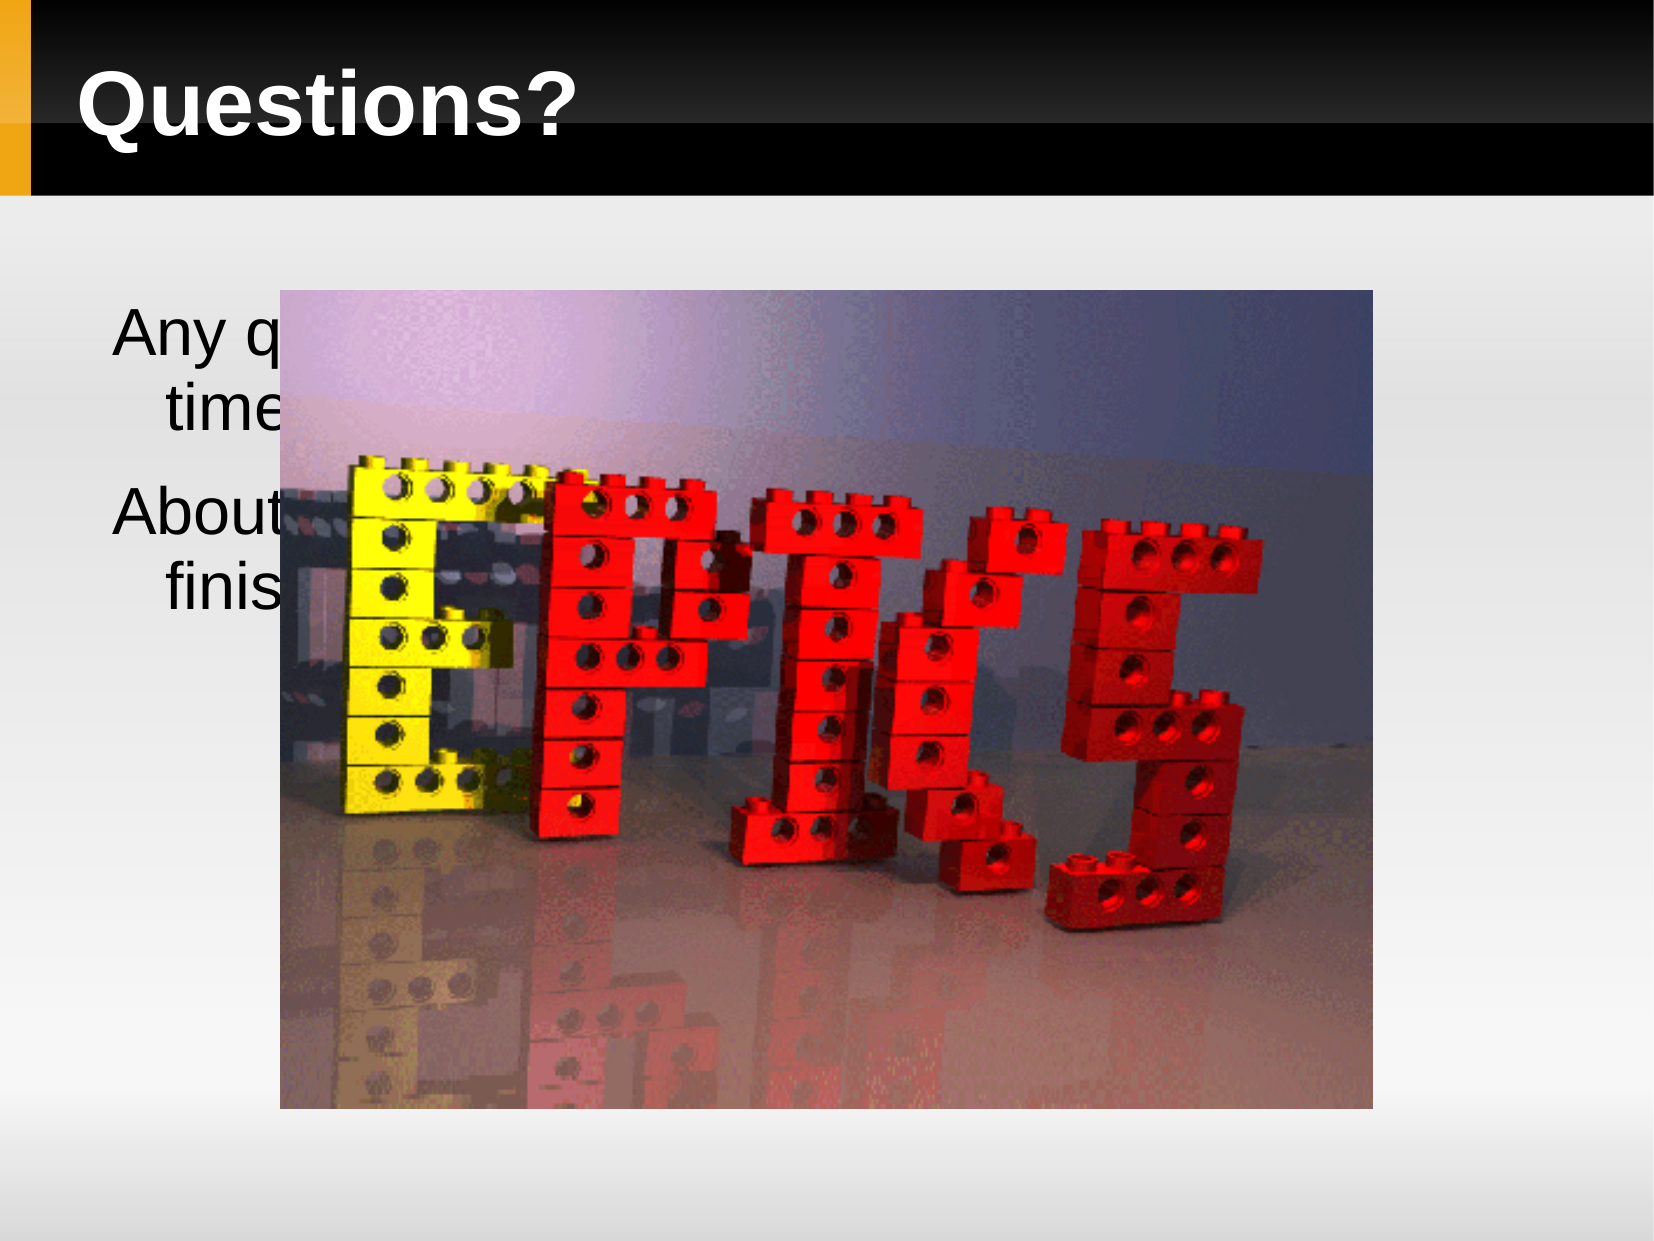

# Questions?
Any questions at this time?
About half way to finish :)